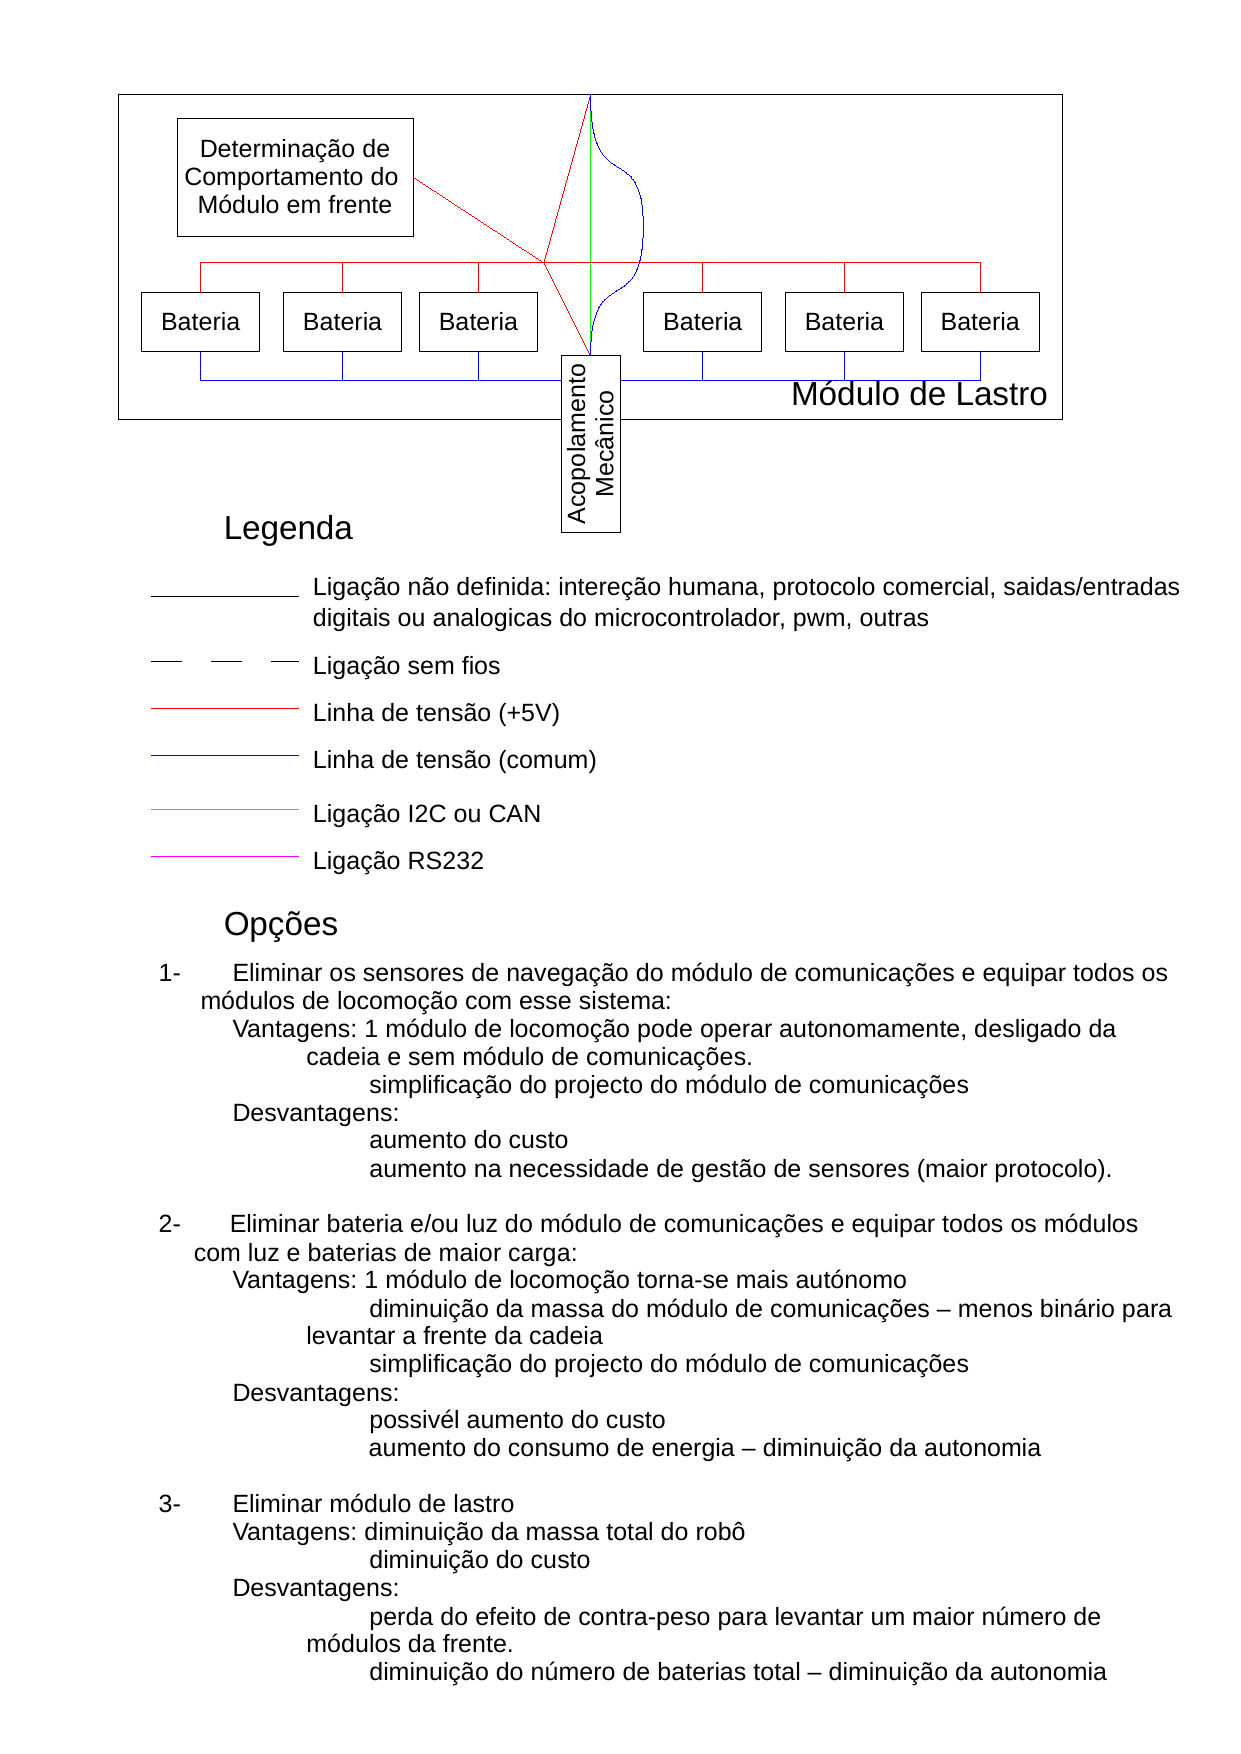

Módulo de Lastro
Determinação de
Comportamento do
Módulo em frente
Bateria
Bateria
Bateria
Bateria
Bateria
Bateria
Acopolamento
Mecânico
Legenda
 Ligação não definida: intereção humana, protocolo comercial, saidas/entradas
 digitais ou analogicas do microcontrolador, pwm, outras
 Ligação sem fios
 Linha de tensão (+5V)
 Linha de tensão (comum)
 Ligação I2C ou CAN
 Ligação RS232
Opções
1-	Eliminar os sensores de navegação do módulo de comunicações e equipar todos os
 módulos de locomoção com esse sistema:
	Vantagens: 1 módulo de locomoção pode operar autonomamente, desligado da
		cadeia e sem módulo de comunicações.
		 simplificação do projecto do módulo de comunicações
	Desvantagens:
		 aumento do custo
		 aumento na necessidade de gestão de sensores (maior protocolo).
2- Eliminar bateria e/ou luz do módulo de comunicações e equipar todos os módulos
 com luz e baterias de maior carga:
	Vantagens: 1 módulo de locomoção torna-se mais autónomo
		 diminuição da massa do módulo de comunicações – menos binário para
		levantar a frente da cadeia
		 simplificação do projecto do módulo de comunicações
	Desvantagens:
		 possivél aumento do custo
 aumento do consumo de energia – diminuição da autonomia
3-	Eliminar módulo de lastro
	Vantagens: diminuição da massa total do robô
		 diminuição do custo
	Desvantagens:
		 perda do efeito de contra-peso para levantar um maior número de
		módulos da frente.
		 diminuição do número de baterias total – diminuição da autonomia